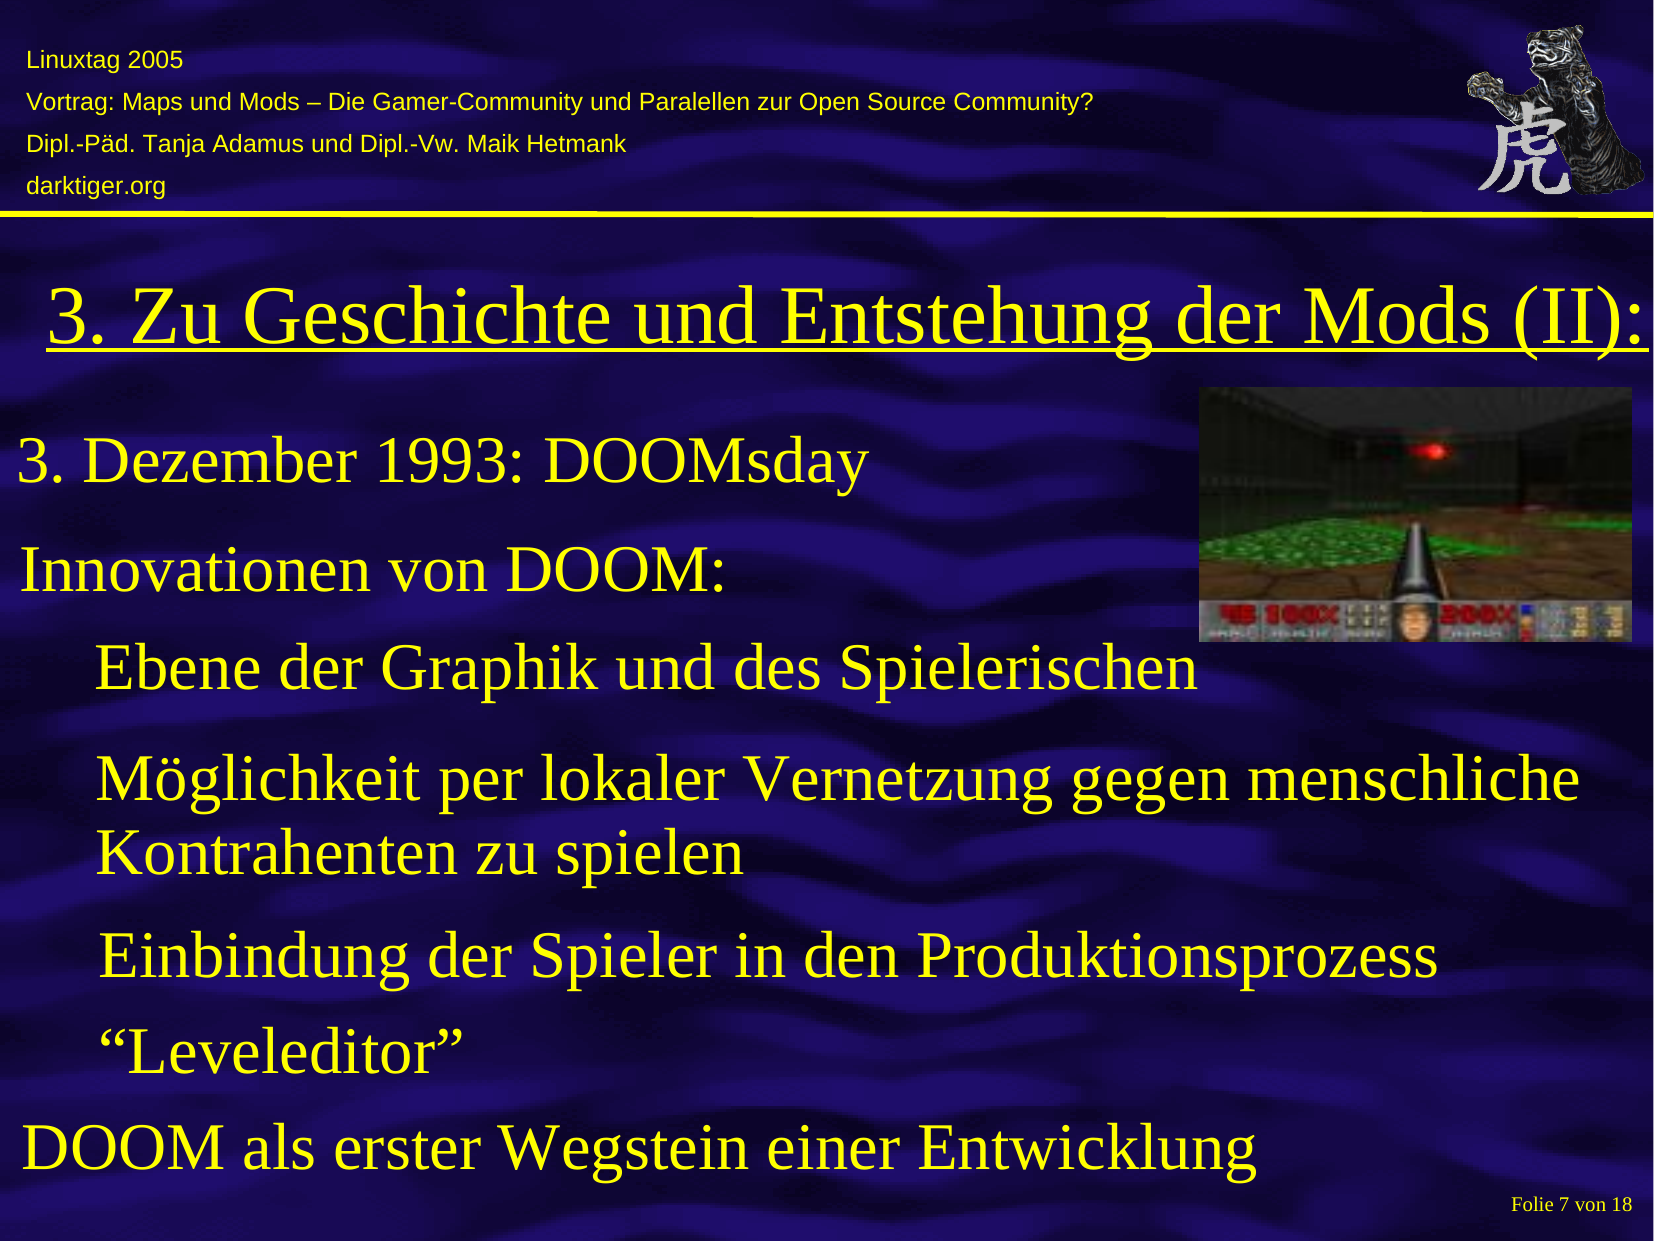

Linuxtag 2005
Vortrag: Maps und Mods – Die Gamer-Community und Paralellen zur Open Source Community?
Dipl.-Päd. Tanja Adamus und Dipl.-Vw. Maik Hetmank
darktiger.org
3. Zu Geschichte und Entstehung der Mods (II):
3. Dezember 1993: DOOMsday
Innovationen von DOOM:
Ebene der Graphik und des Spielerischen
Möglichkeit per lokaler Vernetzung gegen menschliche
Kontrahenten zu spielen
Einbindung der Spieler in den Produktionsprozess
“Leveleditor”
DOOM als erster Wegstein einer Entwicklung
Folie 7 von 18